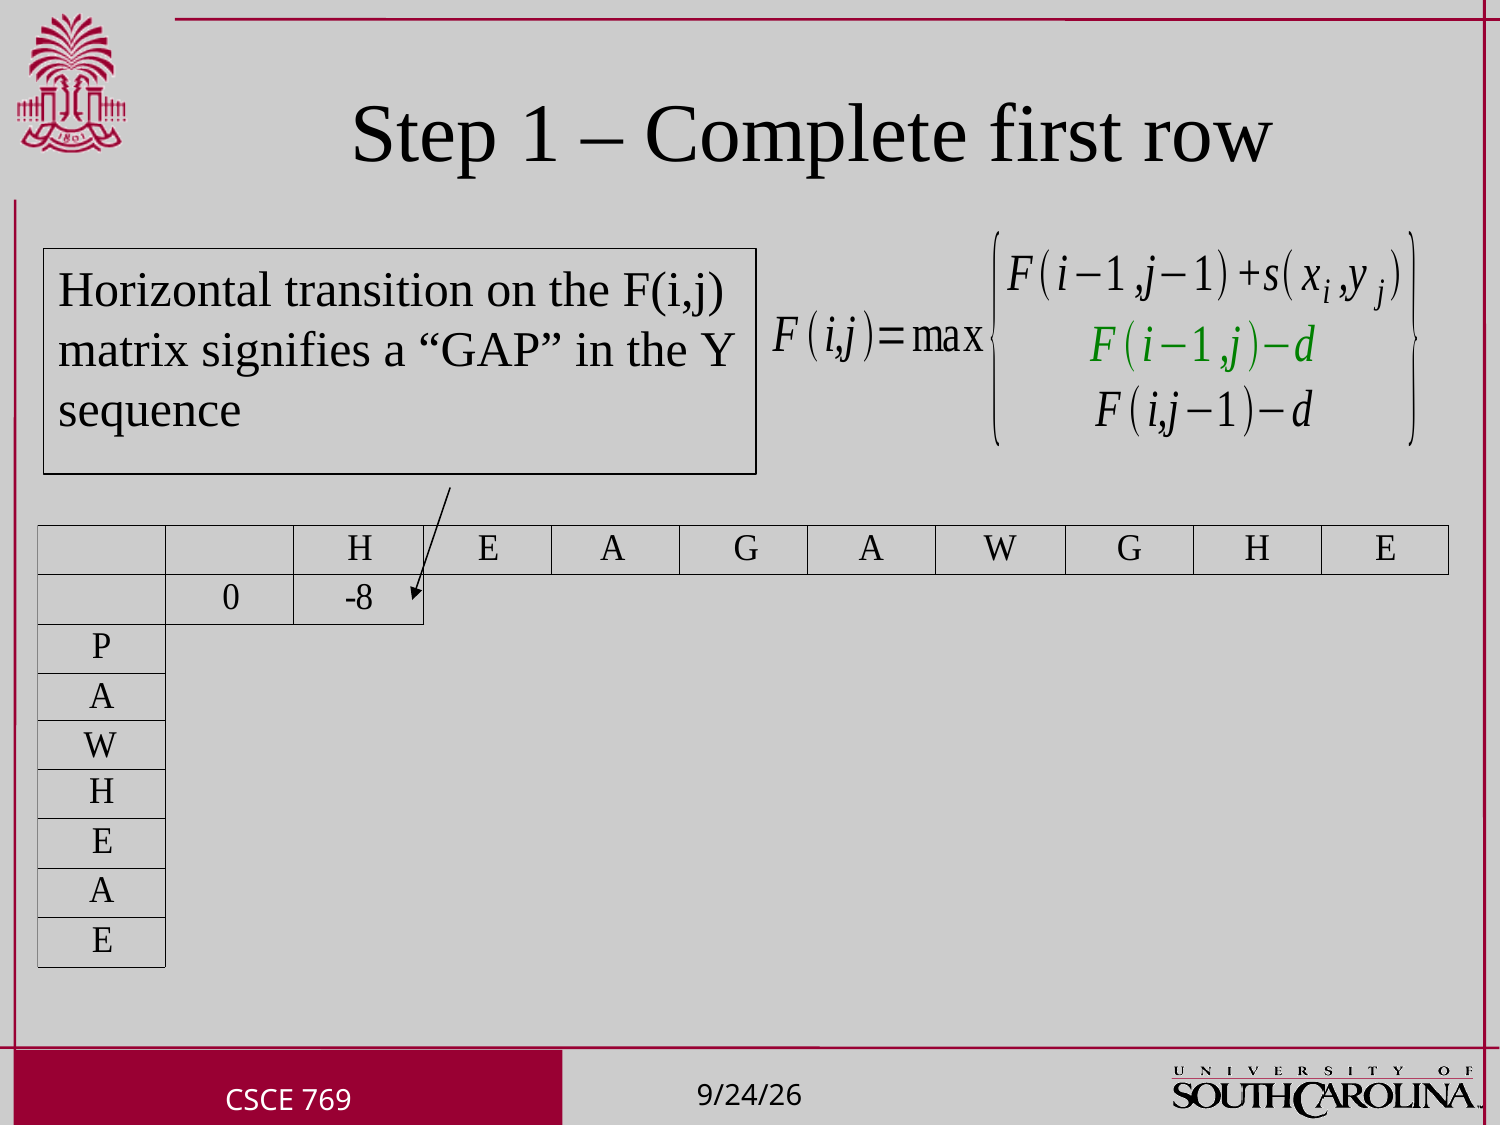

# Step 1 – Complete first row
Horizontal transition on the F(i,j) matrix signifies a “GAP” in the Y sequence